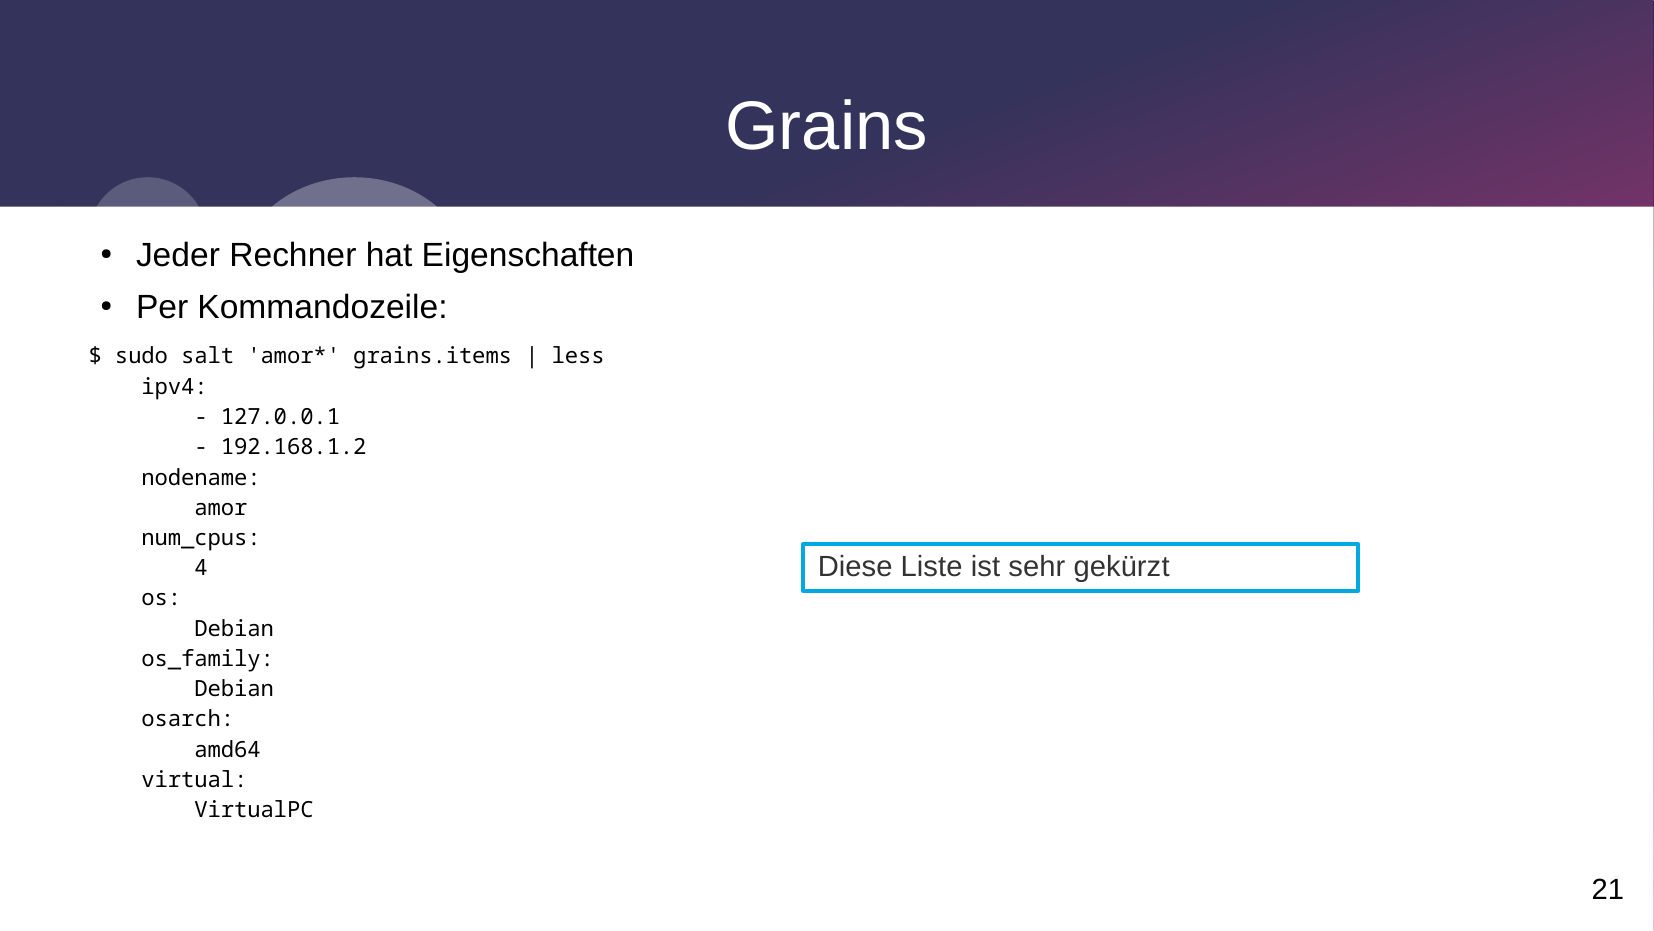

# Grains
Jeder Rechner hat Eigenschaften
Per Kommandozeile:
$ sudo salt 'amor*' grains.items | less
 ipv4:
 - 127.0.0.1
 - 192.168.1.2
 nodename:
 amor
 num_cpus:
 4
 os:
 Debian
 os_family:
 Debian
 osarch:
 amd64
 virtual:
 VirtualPC
Diese Liste ist sehr gekürzt